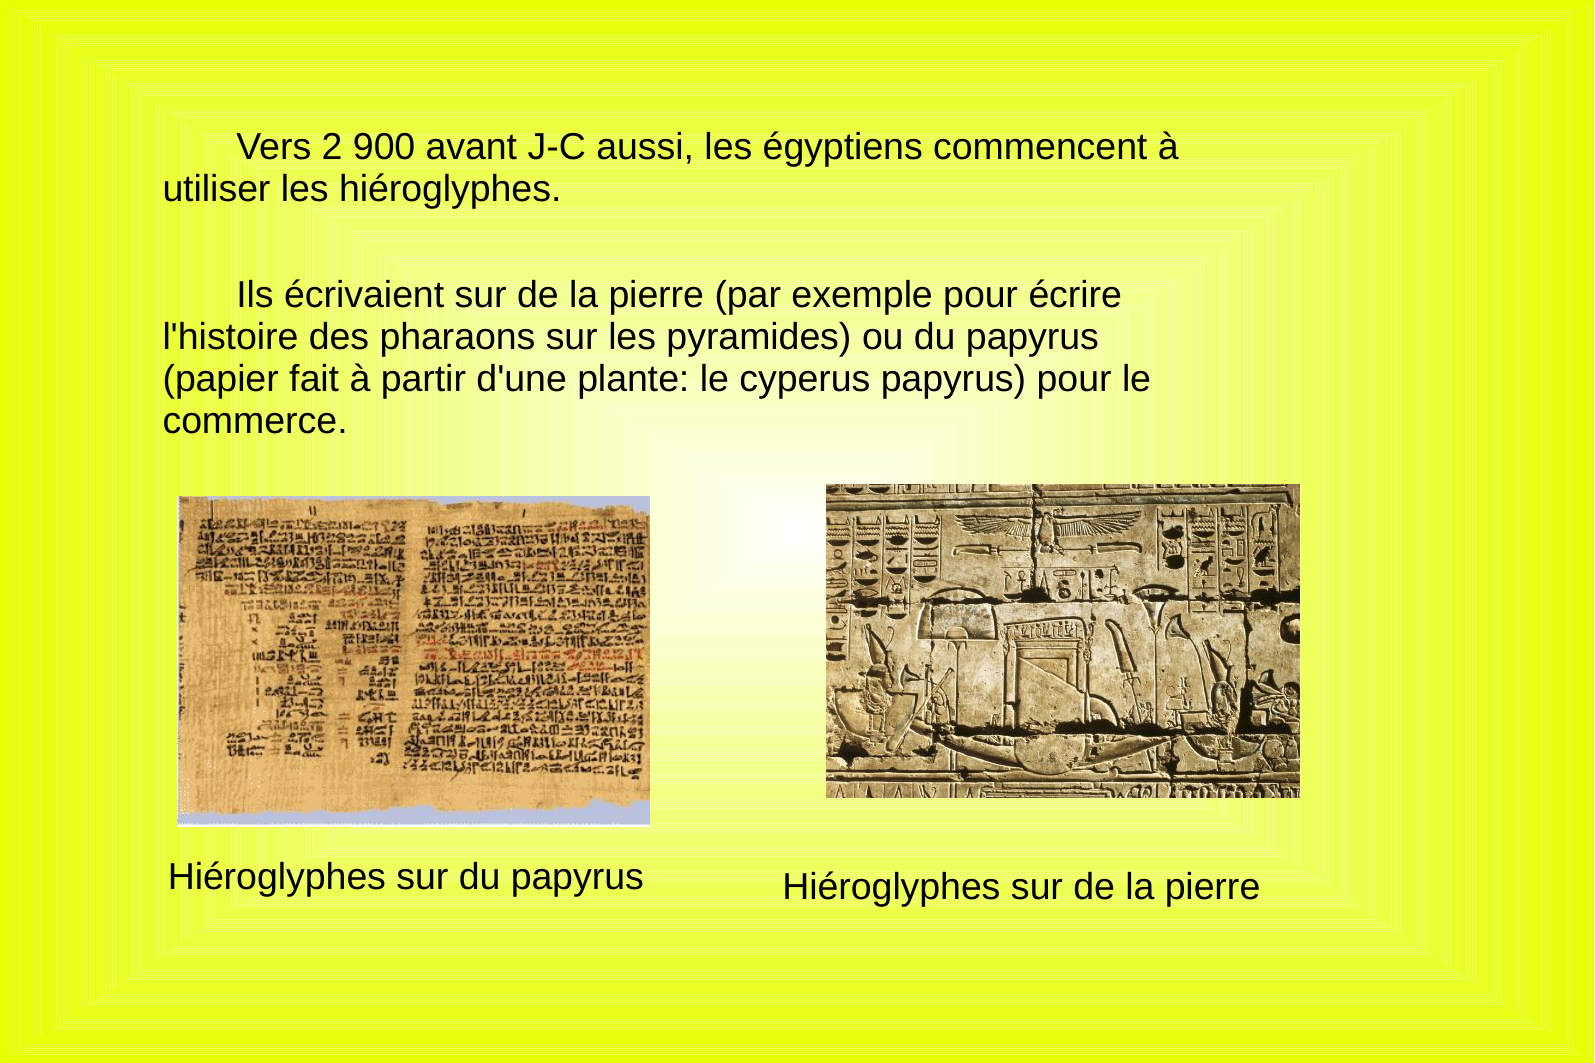

Vers 2 900 avant J-C aussi, les égyptiens commencent à utiliser les hiéroglyphes.
	Ils écrivaient sur de la pierre (par exemple pour écrire l'histoire des pharaons sur les pyramides) ou du papyrus (papier fait à partir d'une plante: le cyperus papyrus) pour le commerce.
Hiéroglyphes sur du papyrus
Hiéroglyphes sur de la pierre